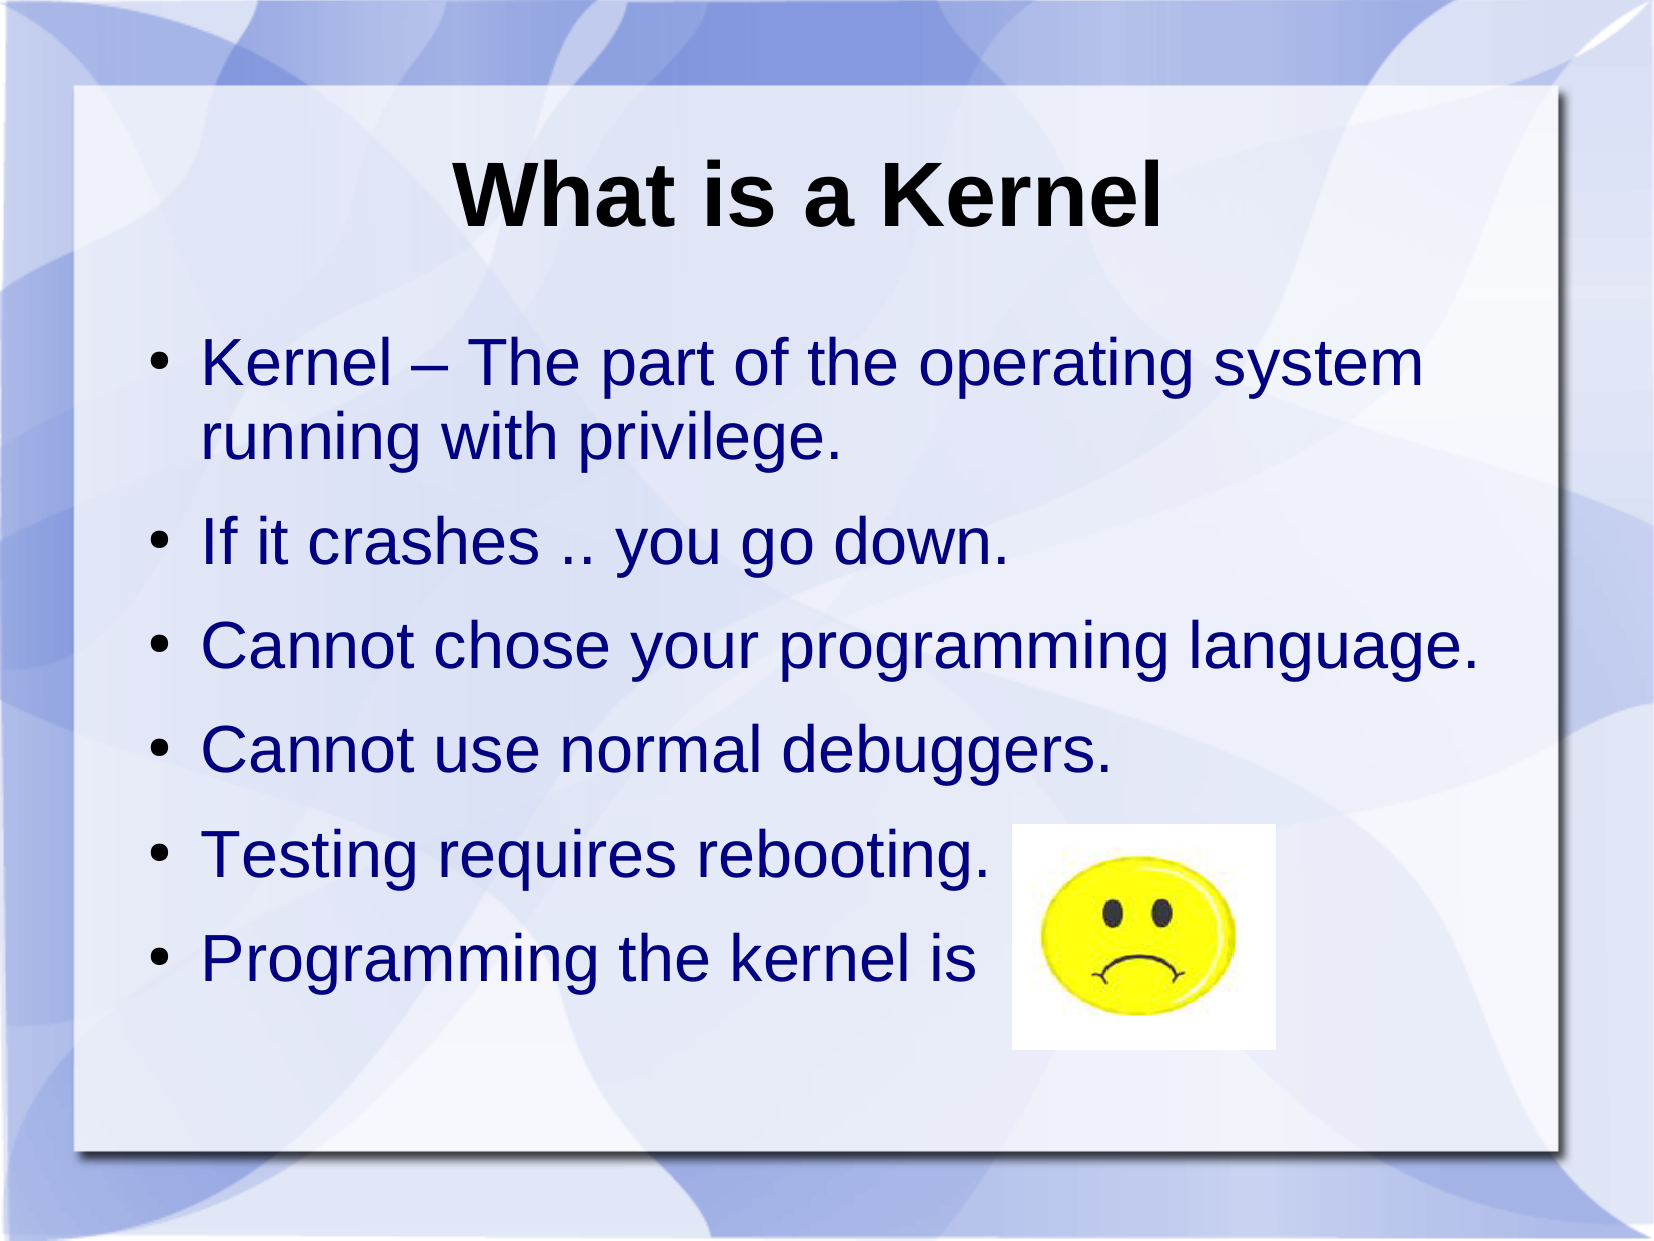

# What is a Kernel
Kernel – The part of the operating system running with privilege.
If it crashes .. you go down.
Cannot chose your programming language.
Cannot use normal debuggers.
Testing requires rebooting.
Programming the kernel is